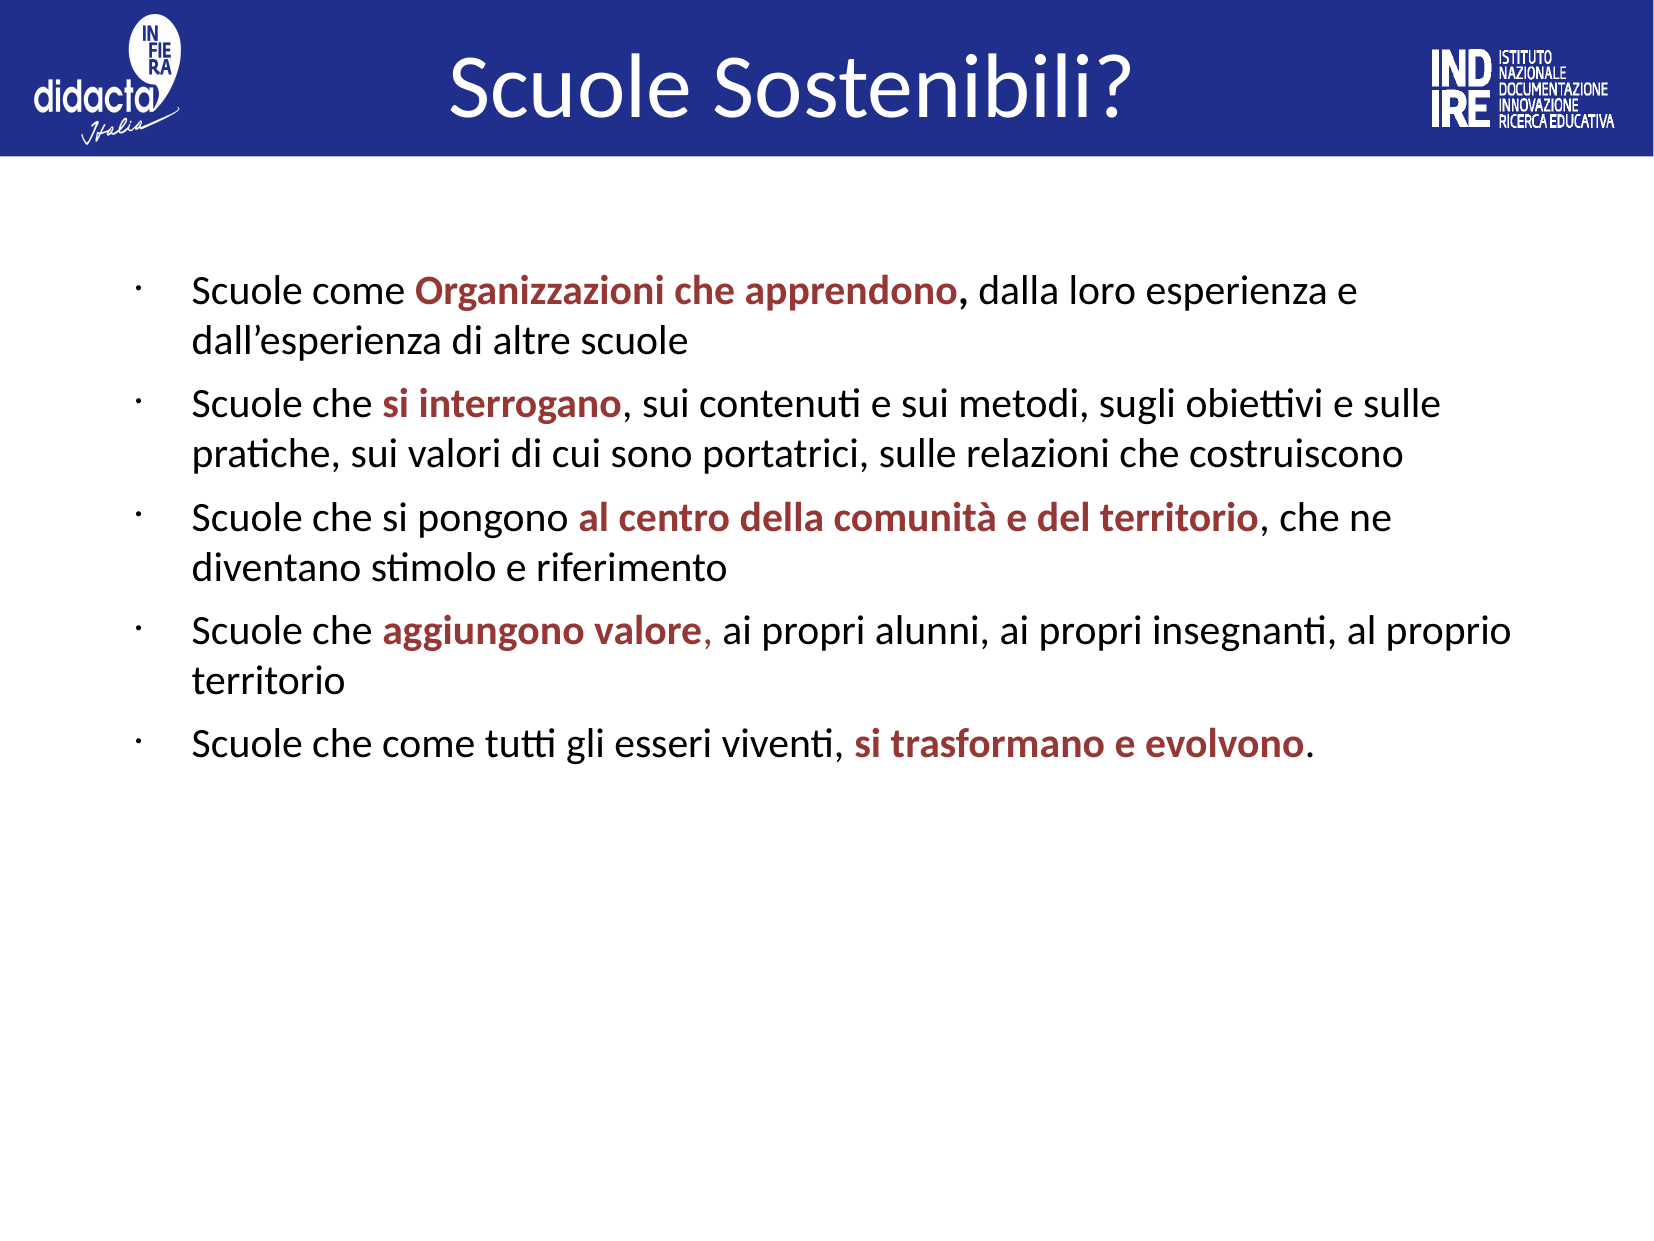

Scuole Sostenibili?
# Scuole come Organizzazioni che apprendono, dalla loro esperienza e dall’esperienza di altre scuole
Scuole che si interrogano, sui contenuti e sui metodi, sugli obiettivi e sulle pratiche, sui valori di cui sono portatrici, sulle relazioni che costruiscono
Scuole che si pongono al centro della comunità e del territorio, che ne diventano stimolo e riferimento
Scuole che aggiungono valore, ai propri alunni, ai propri insegnanti, al proprio territorio
Scuole che come tutti gli esseri viventi, si trasformano e evolvono.